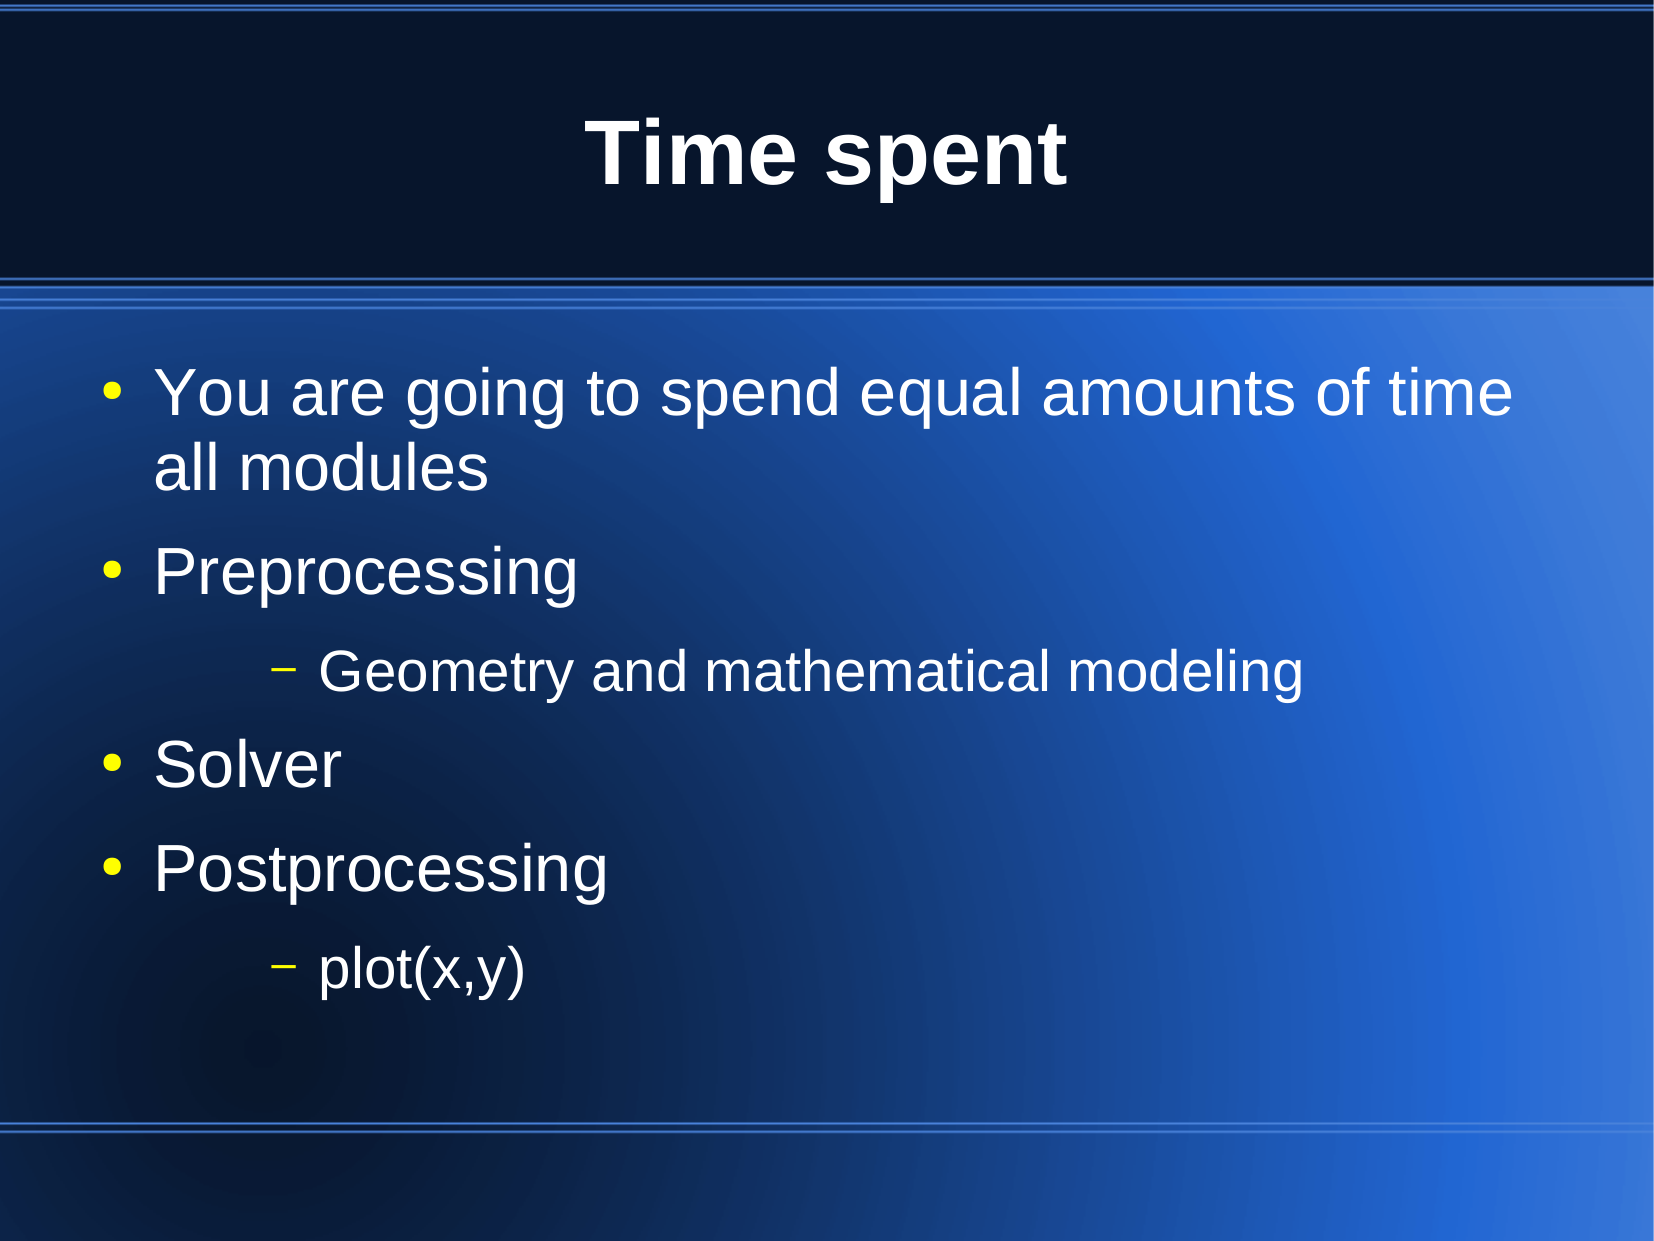

# Time spent
You are going to spend equal amounts of time all modules
Preprocessing
Geometry and mathematical modeling
Solver
Postprocessing
plot(x,y)